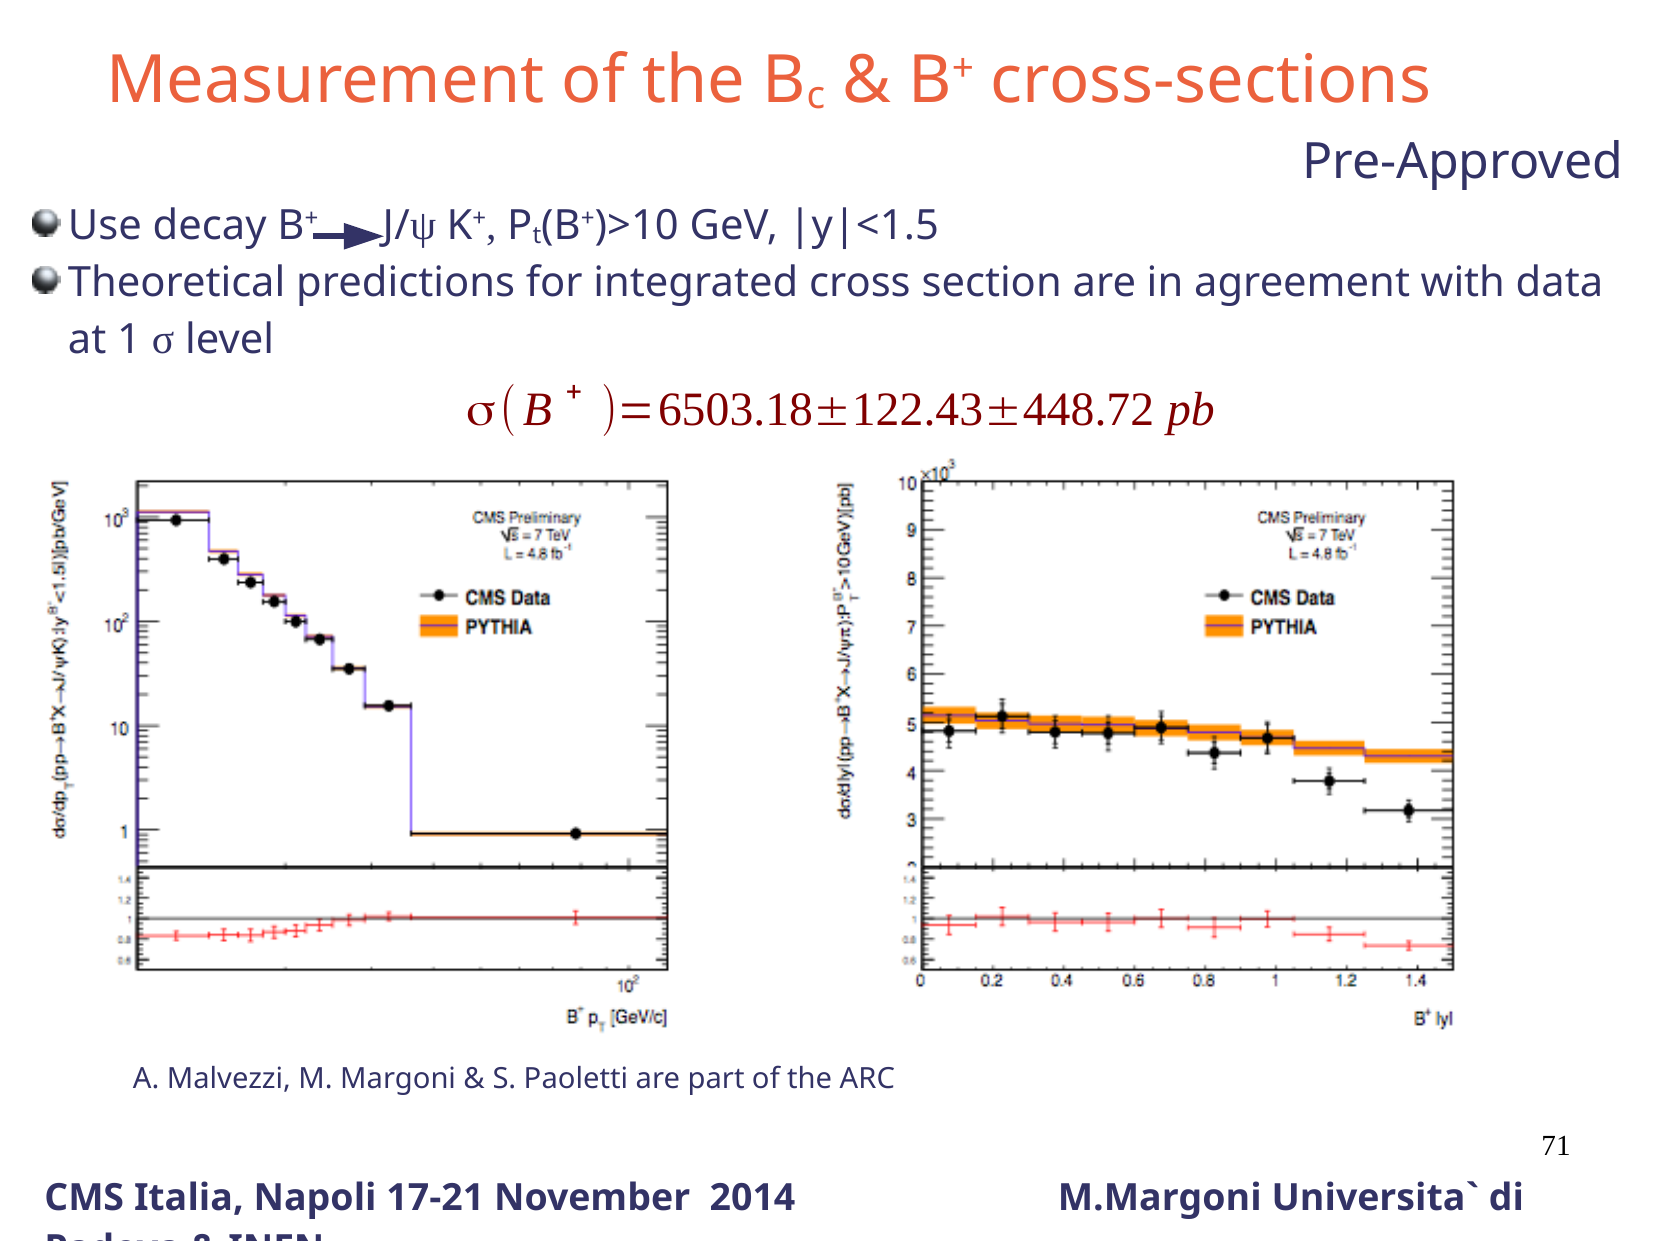

Measurement of the Bc & B+ cross-sections
Pre-Approved
Use decay B+ J/ψ K+, Pt(B+)>10 GeV, |y|<1.5
Theoretical predictions for integrated cross section are in agreement with data
at 1 σ level
A. Malvezzi, M. Margoni & S. Paoletti are part of the ARC
71
CMS Italia, Napoli 17-21 November 2014 M.Margoni Universita` di Padova & INFN